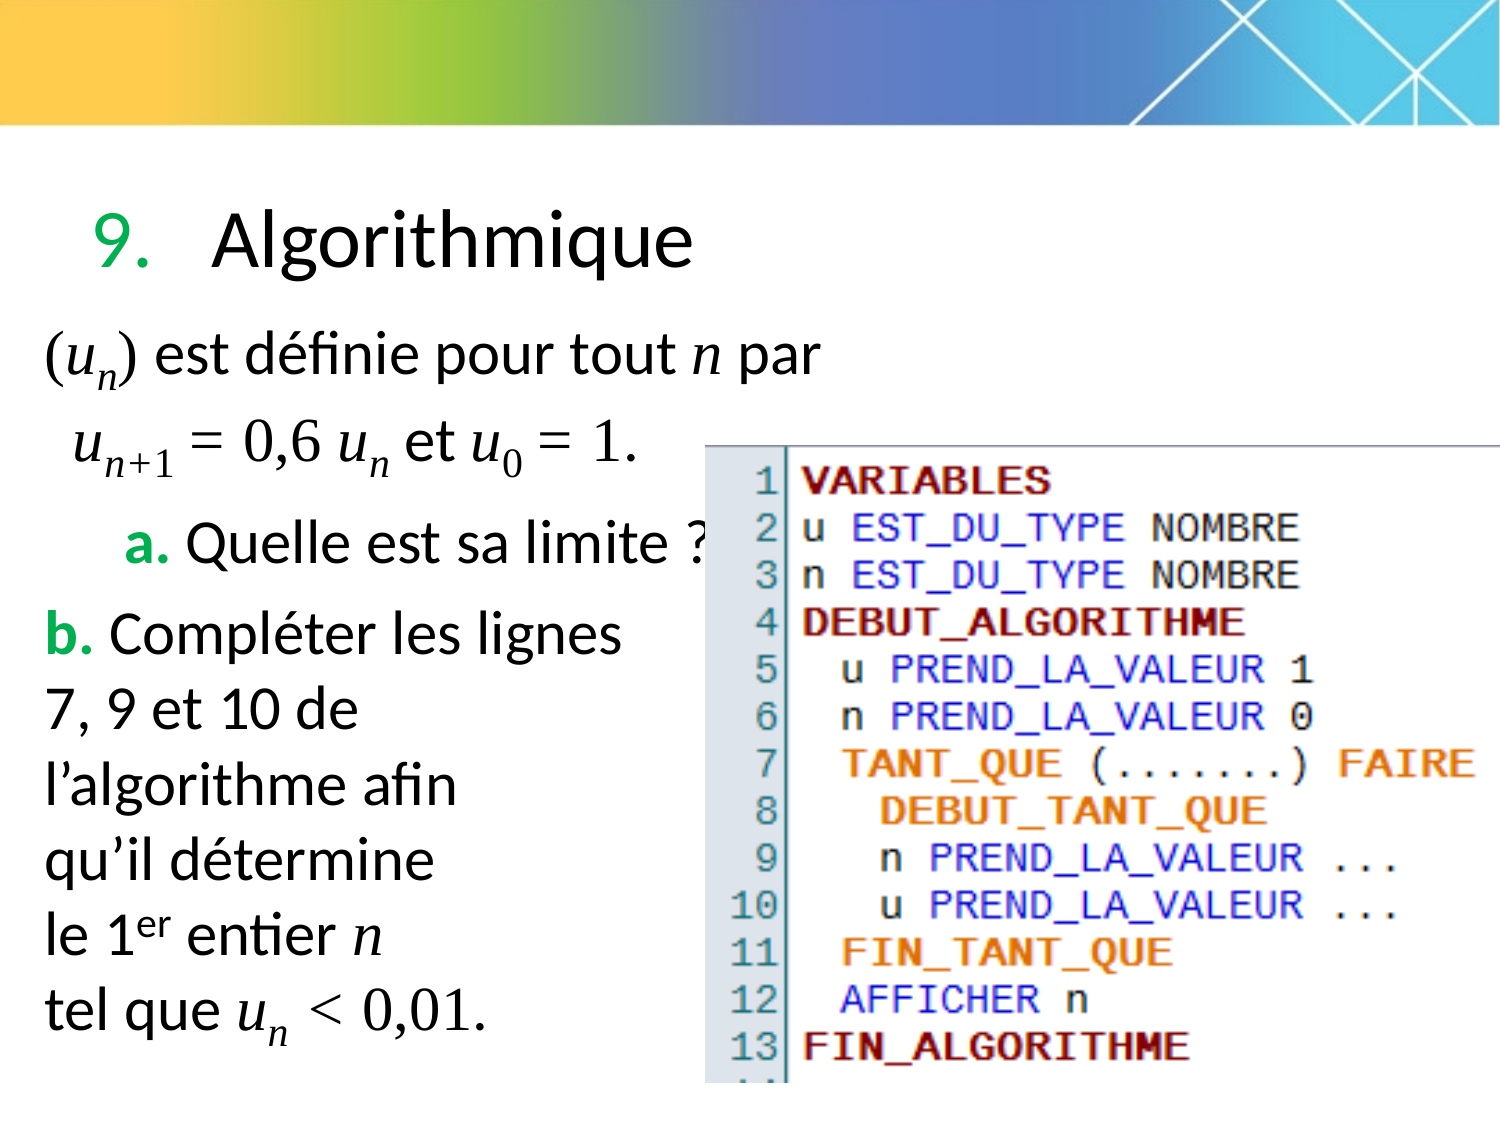

# Algorithmique
(un) est définie pour tout n par
 un+1 = 0,6 un et u0 = 1.
a. Quelle est sa limite ?
b. Compléter les lignes
7, 9 et 10 de
l’algorithme afin
qu’il détermine
le 1er entier n
tel que un < 0,01.